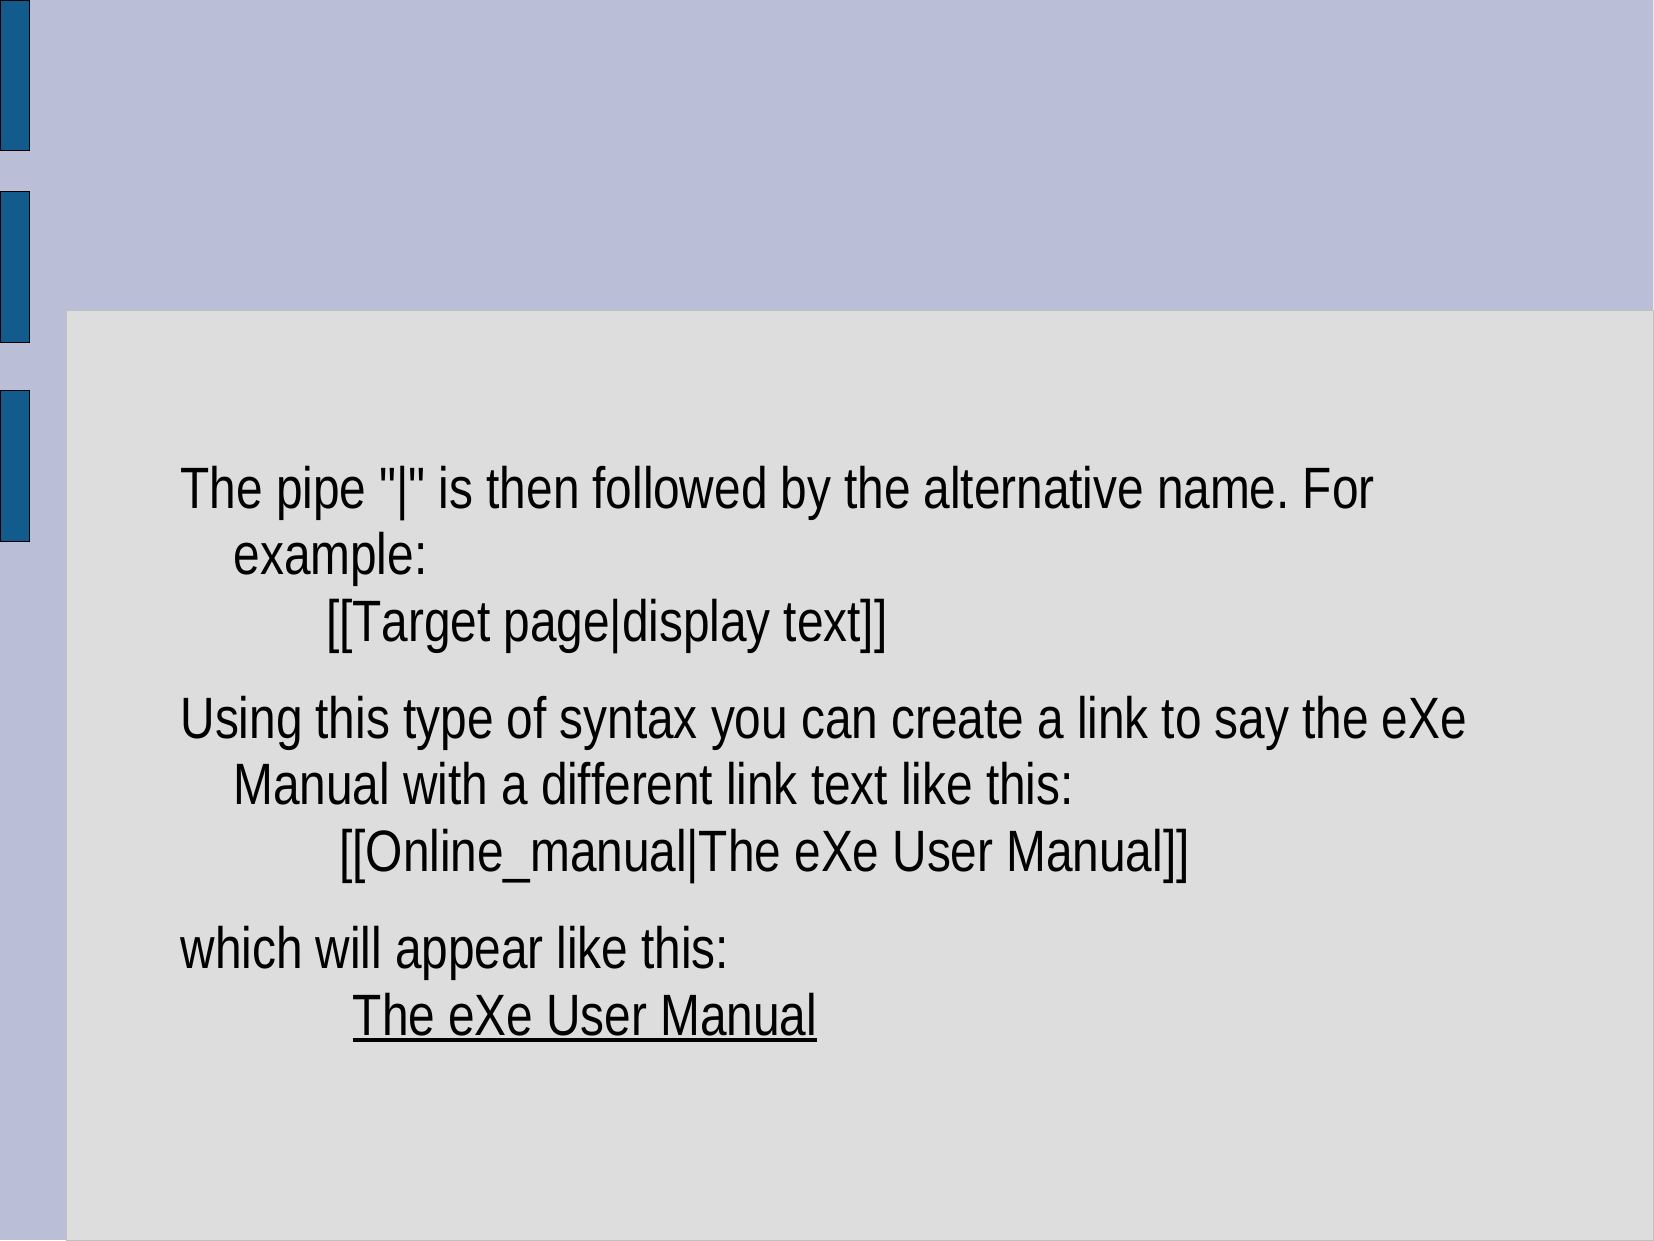

# The pipe "|" is then followed by the alternative name. For example:
 [[Target page|display text]]
Using this type of syntax you can create a link to say the eXe Manual with a different link text like this:
 [[Online_manual|The eXe User Manual]]
which will appear like this:
 The eXe User Manual